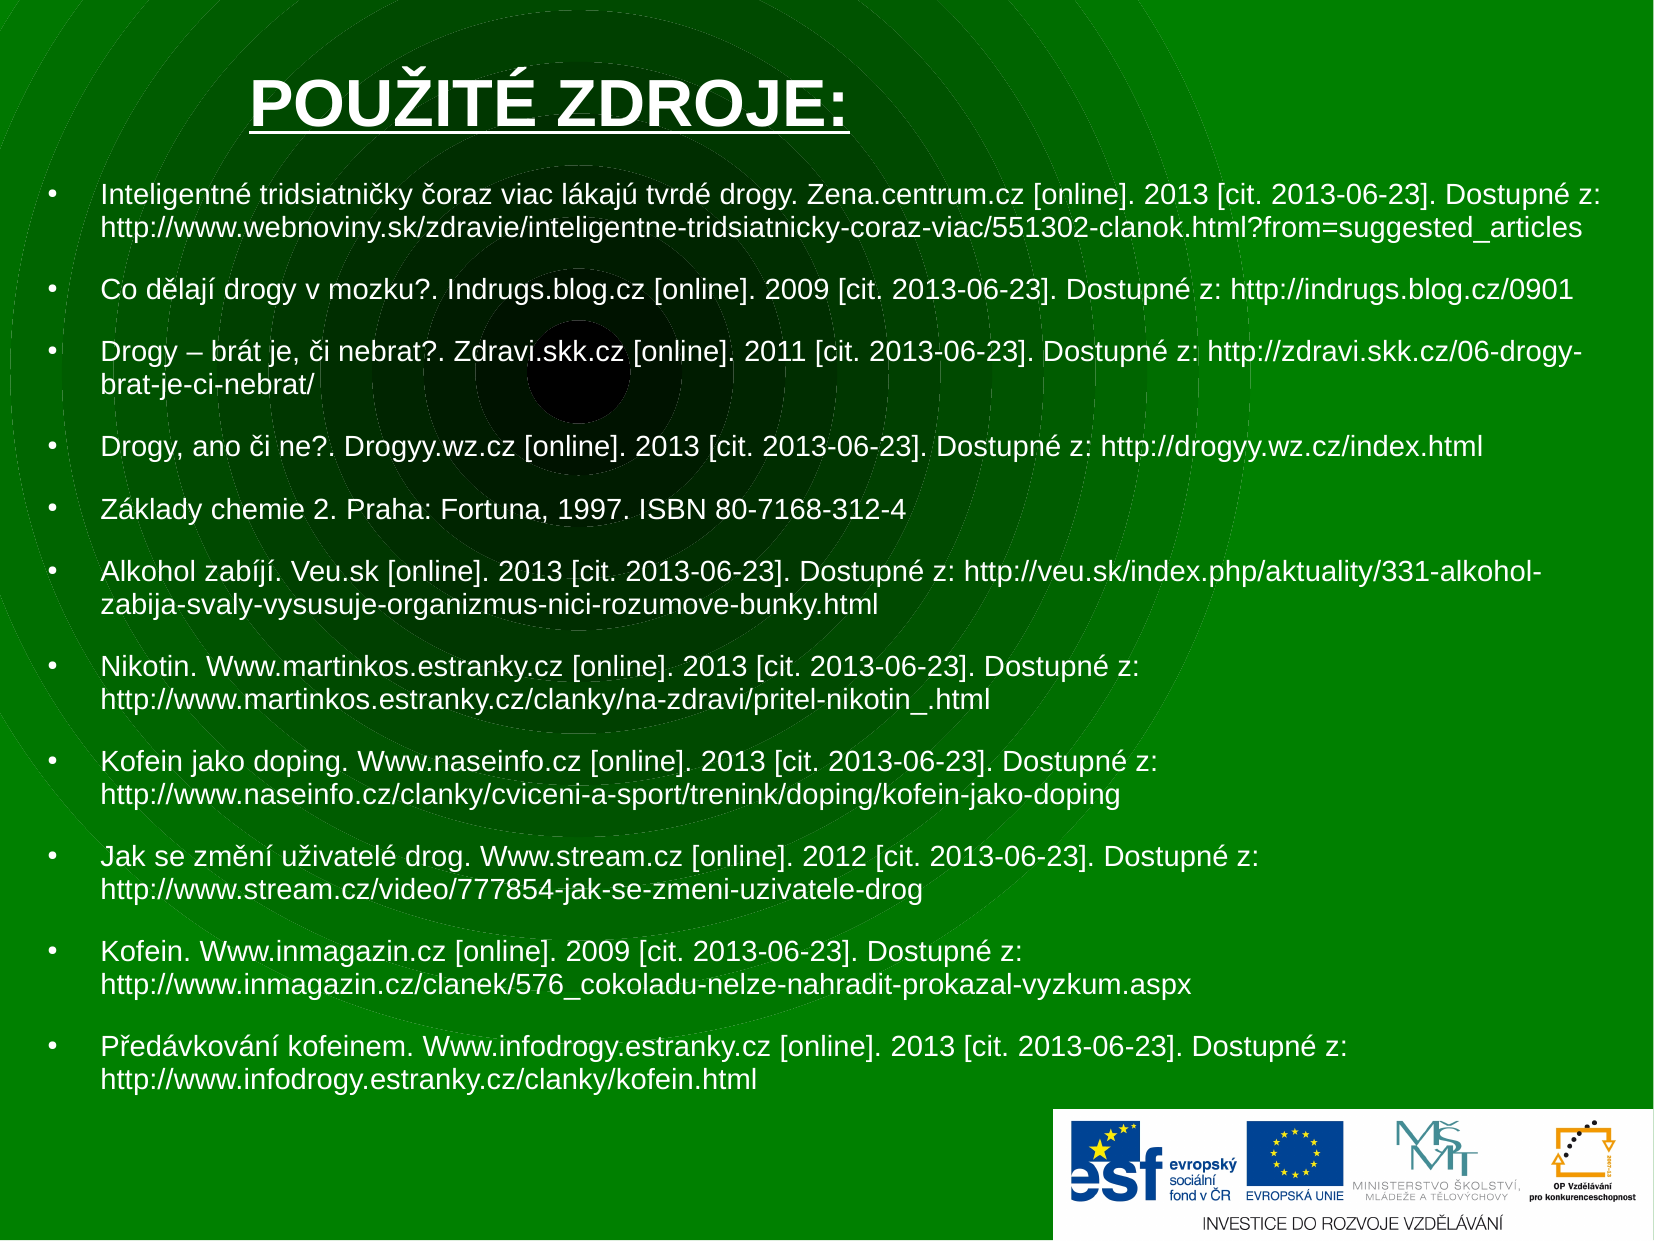

# POUŽITÉ ZDROJE:
Inteligentné tridsiatničky čoraz viac lákajú tvrdé drogy. Zena.centrum.cz [online]. 2013 [cit. 2013-06-23]. Dostupné z: http://www.webnoviny.sk/zdravie/inteligentne-tridsiatnicky-coraz-viac/551302-clanok.html?from=suggested_articles
Co dělají drogy v mozku?. Indrugs.blog.cz [online]. 2009 [cit. 2013-06-23]. Dostupné z: http://indrugs.blog.cz/0901
Drogy – brát je, či nebrat?. Zdravi.skk.cz [online]. 2011 [cit. 2013-06-23]. Dostupné z: http://zdravi.skk.cz/06-drogy-brat-je-ci-nebrat/
Drogy, ano či ne?. Drogyy.wz.cz [online]. 2013 [cit. 2013-06-23]. Dostupné z: http://drogyy.wz.cz/index.html
Základy chemie 2. Praha: Fortuna, 1997. ISBN 80-7168-312-4
Alkohol zabíjí. Veu.sk [online]. 2013 [cit. 2013-06-23]. Dostupné z: http://veu.sk/index.php/aktuality/331-alkohol-zabija-svaly-vysusuje-organizmus-nici-rozumove-bunky.html
Nikotin. Www.martinkos.estranky.cz [online]. 2013 [cit. 2013-06-23]. Dostupné z: http://www.martinkos.estranky.cz/clanky/na-zdravi/pritel-nikotin_.html
Kofein jako doping. Www.naseinfo.cz [online]. 2013 [cit. 2013-06-23]. Dostupné z: http://www.naseinfo.cz/clanky/cviceni-a-sport/trenink/doping/kofein-jako-doping
Jak se změní uživatelé drog. Www.stream.cz [online]. 2012 [cit. 2013-06-23]. Dostupné z: http://www.stream.cz/video/777854-jak-se-zmeni-uzivatele-drog
Kofein. Www.inmagazin.cz [online]. 2009 [cit. 2013-06-23]. Dostupné z: http://www.inmagazin.cz/clanek/576_cokoladu-nelze-nahradit-prokazal-vyzkum.aspx
Předávkování kofeinem. Www.infodrogy.estranky.cz [online]. 2013 [cit. 2013-06-23]. Dostupné z: http://www.infodrogy.estranky.cz/clanky/kofein.html